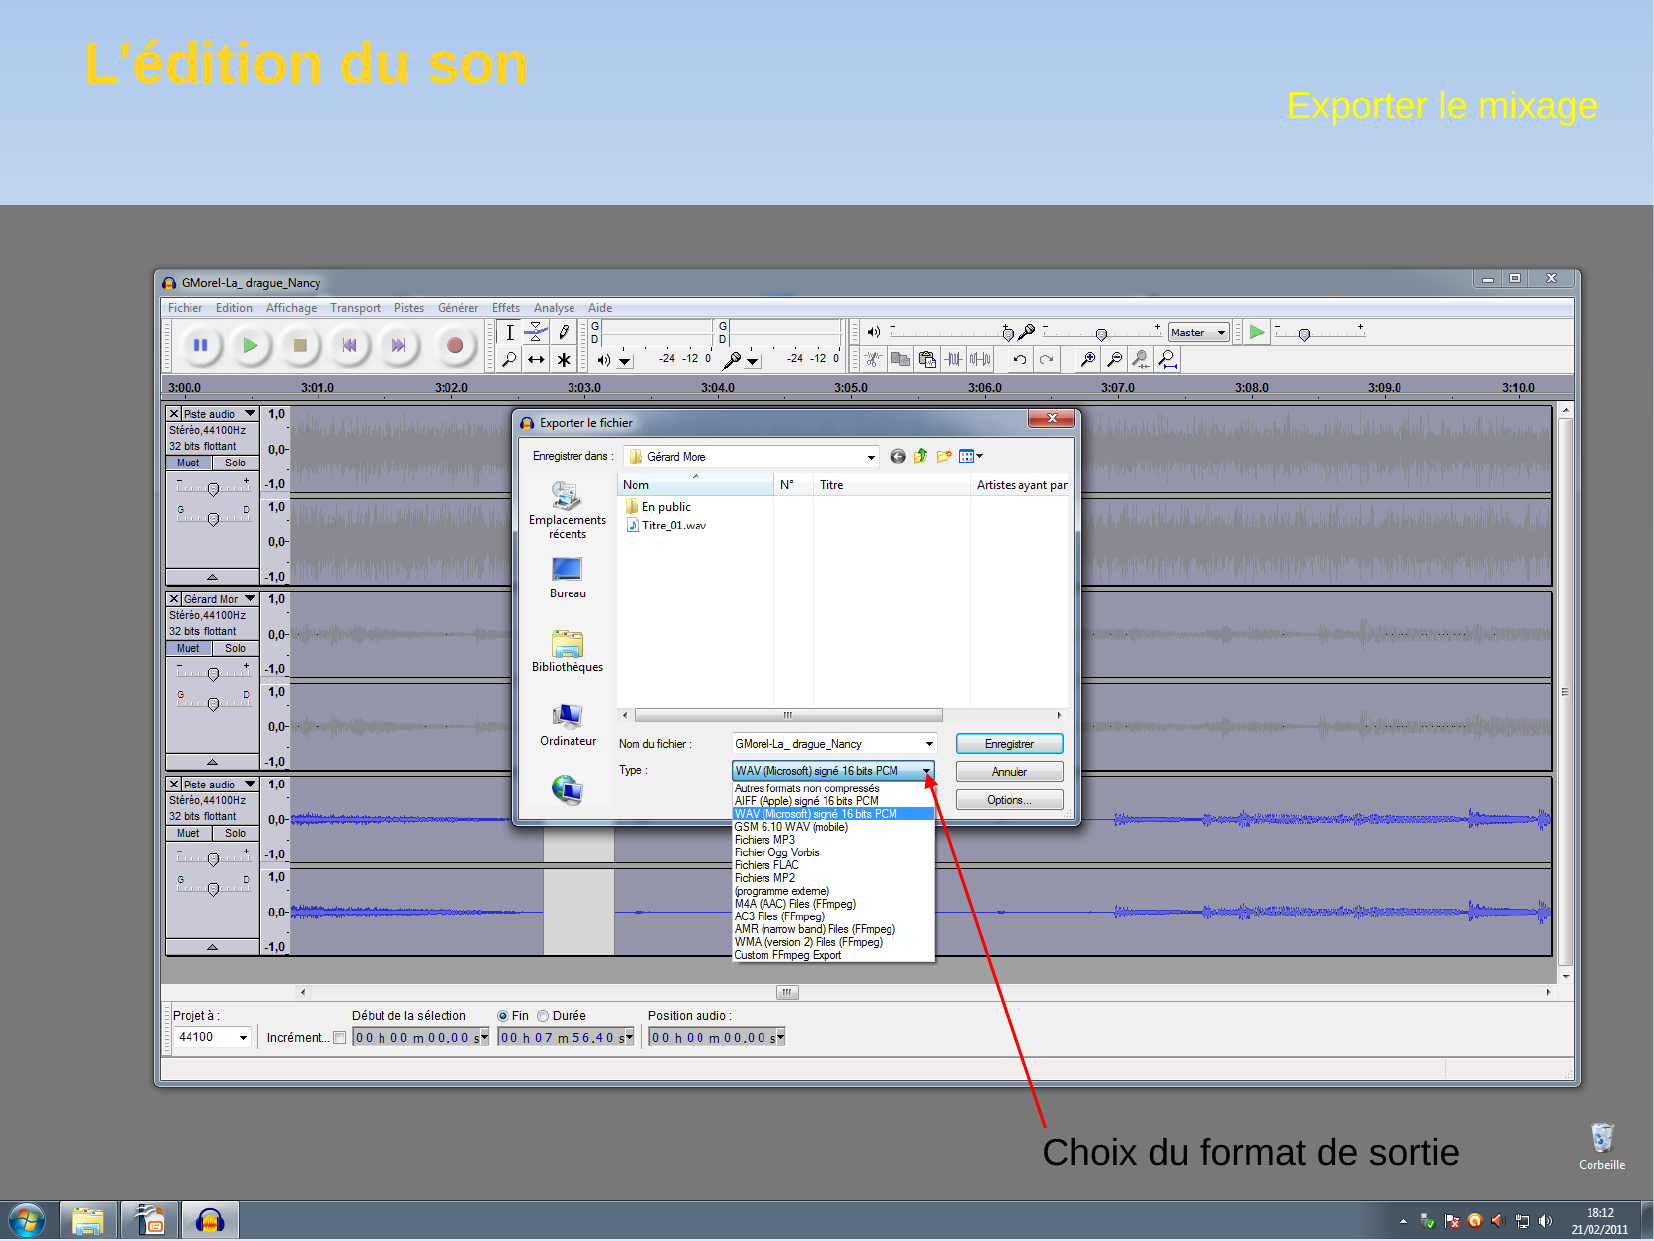

L'édition du son
 Exporter le mixage
#
Choix du format de sortie